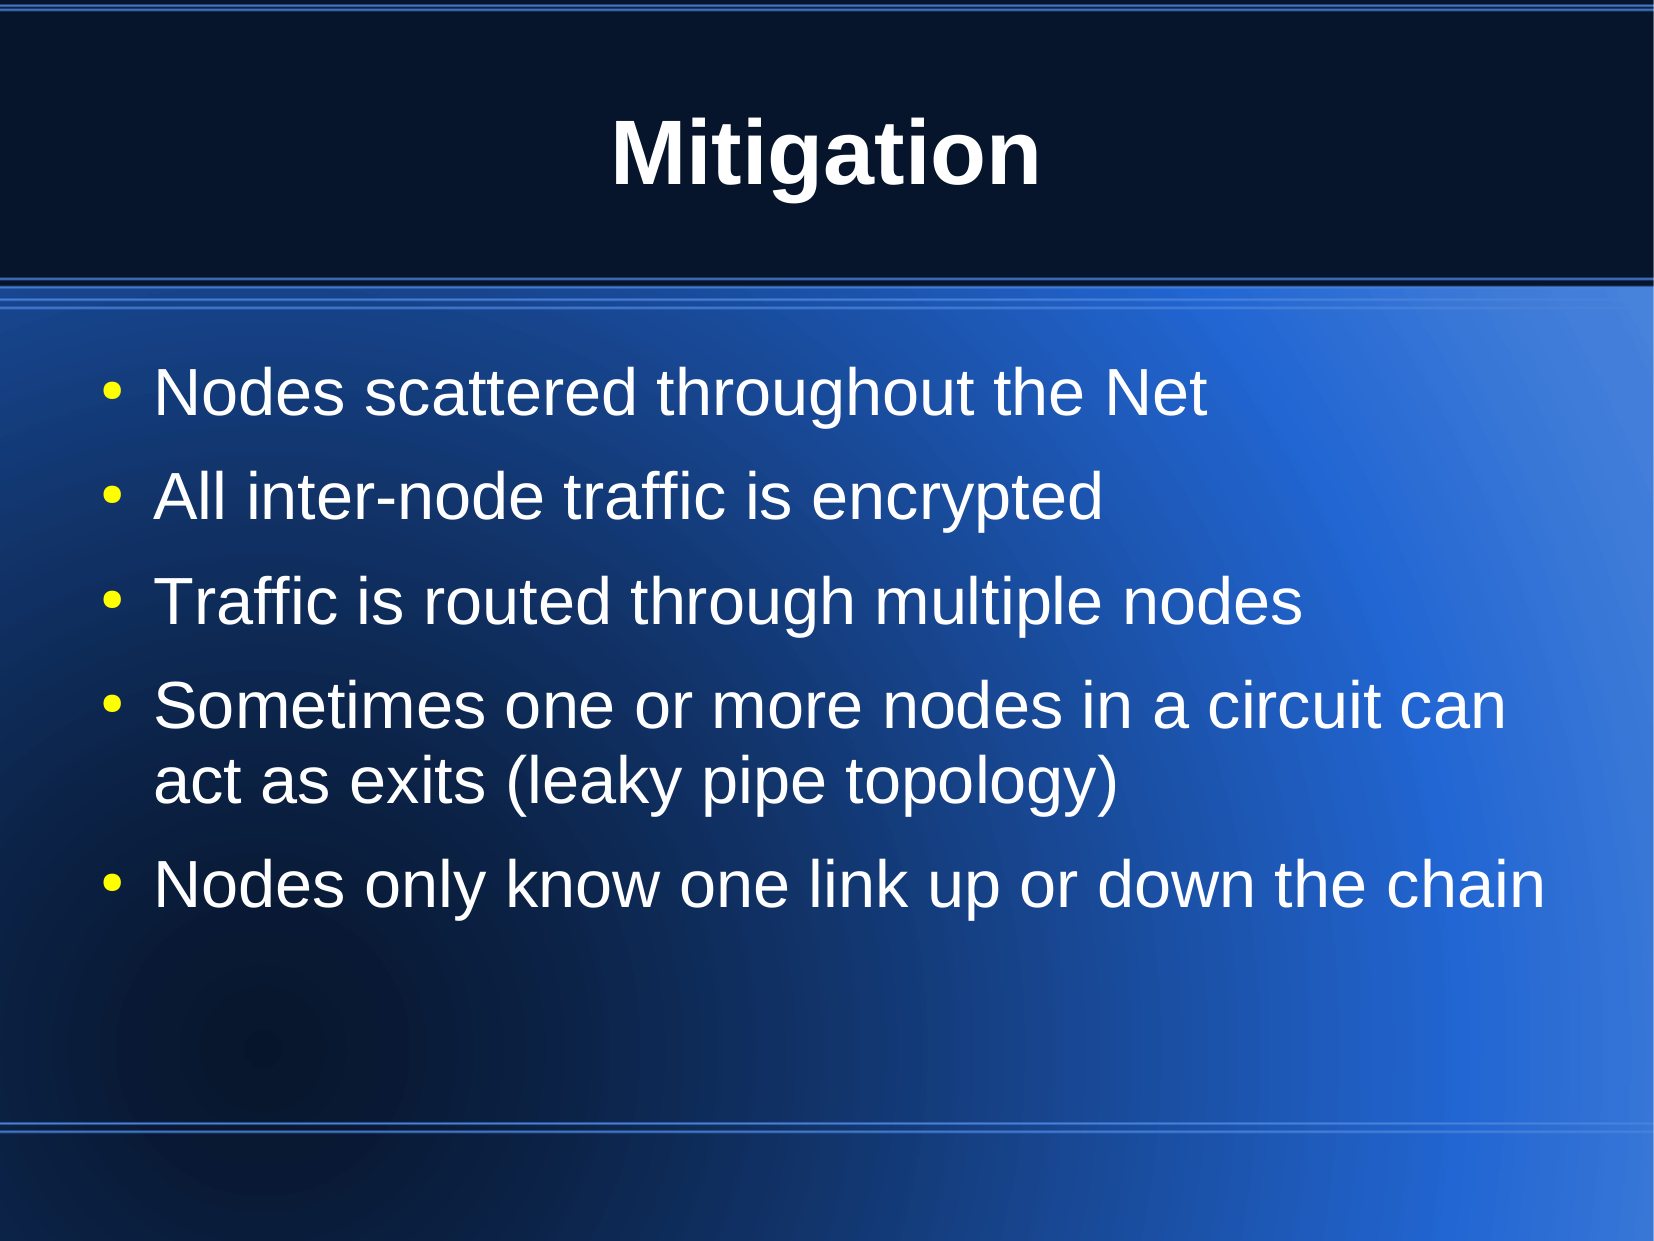

# Mitigation
Nodes scattered throughout the Net
All inter-node traffic is encrypted
Traffic is routed through multiple nodes
Sometimes one or more nodes in a circuit can act as exits (leaky pipe topology)
Nodes only know one link up or down the chain